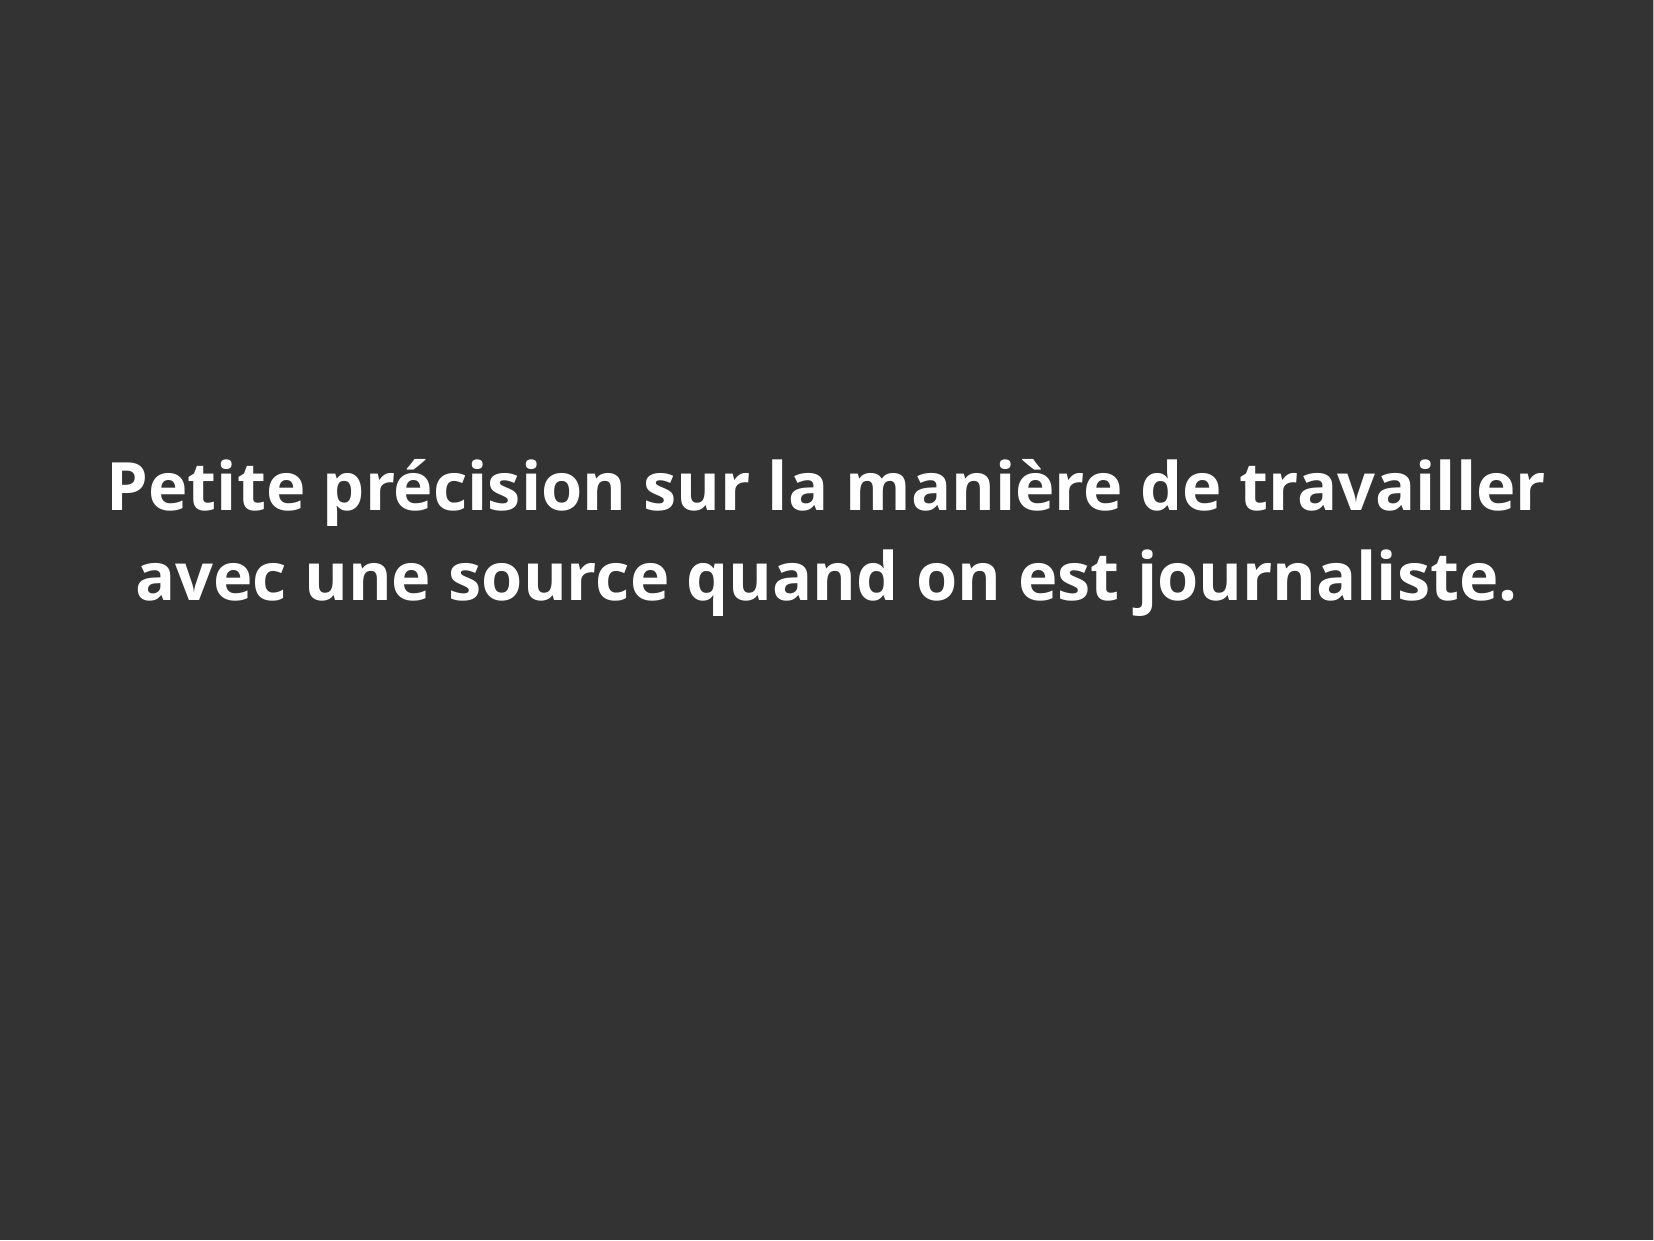

# Petite précision sur la manière de travailler avec une source quand on est journaliste.